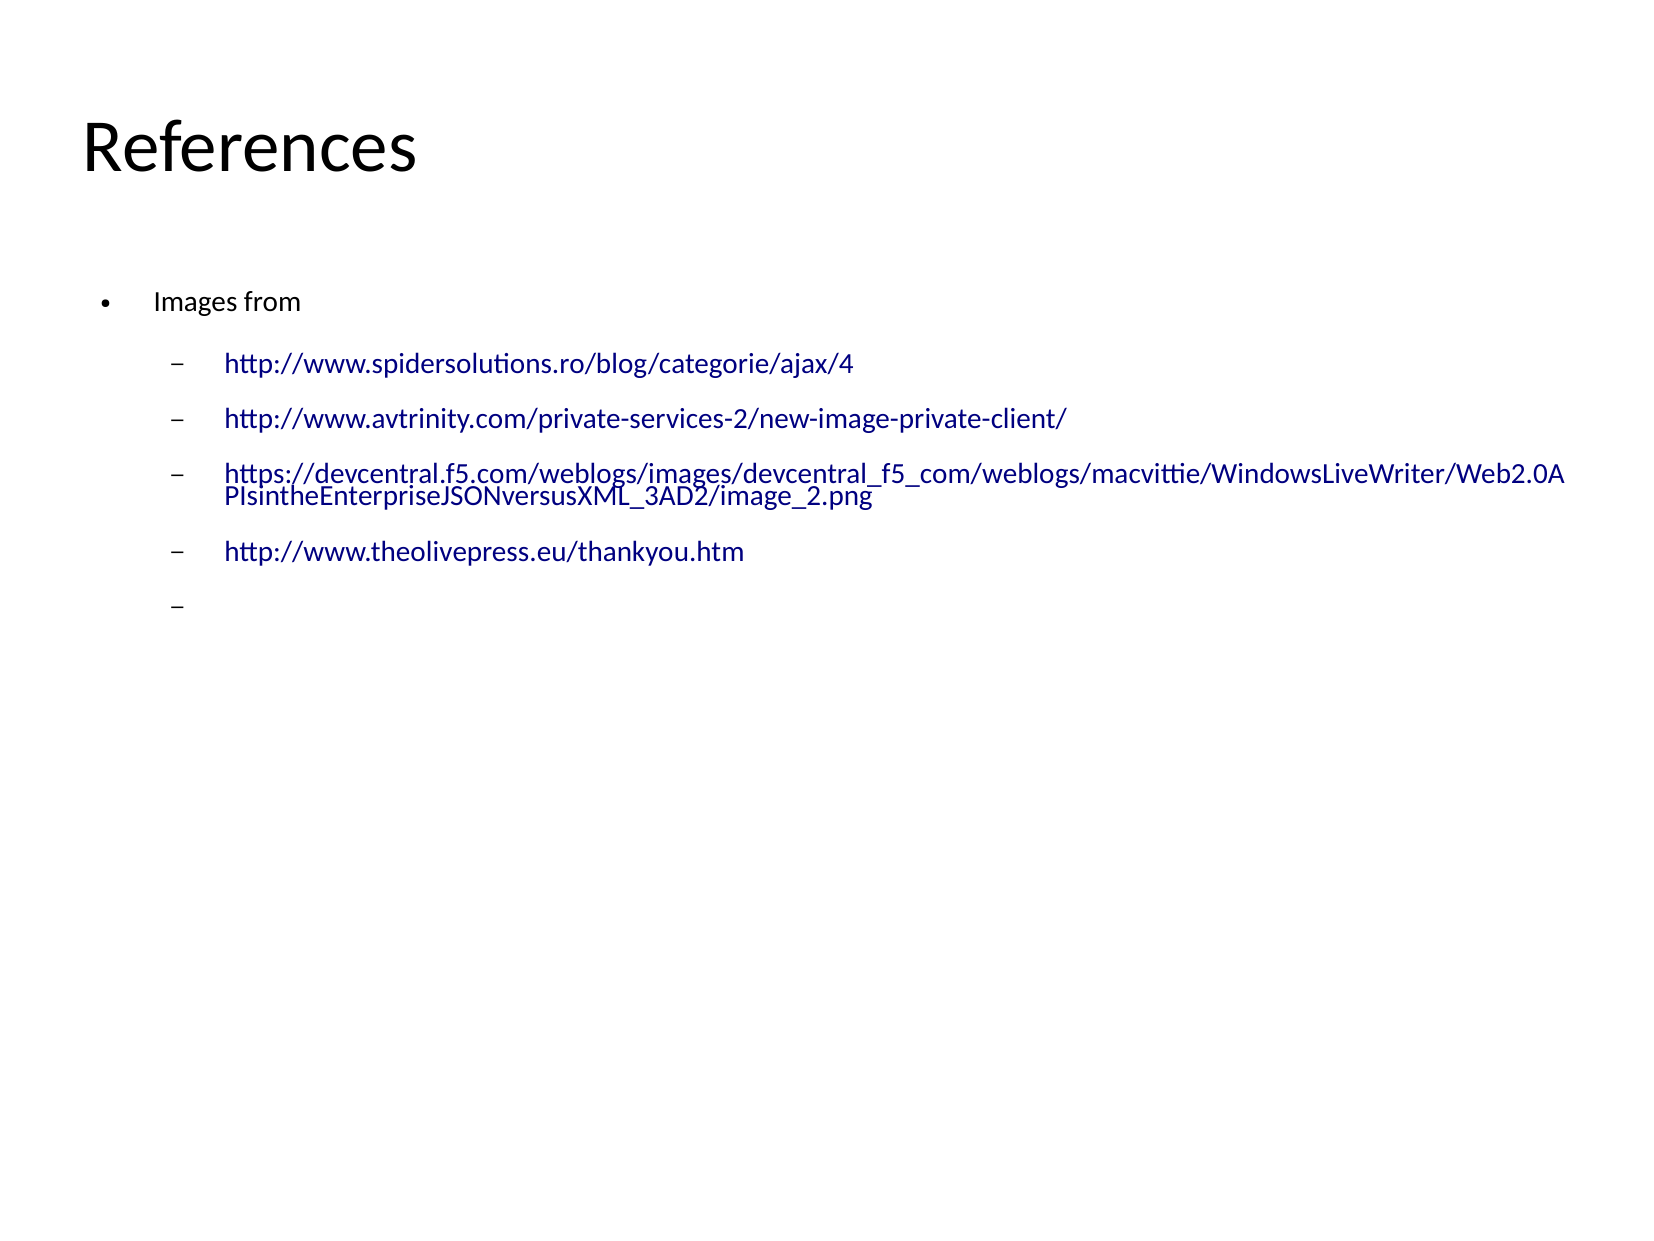

# References
Images from
http://www.spidersolutions.ro/blog/categorie/ajax/4
http://www.avtrinity.com/private-services-2/new-image-private-client/
https://devcentral.f5.com/weblogs/images/devcentral_f5_com/weblogs/macvittie/WindowsLiveWriter/Web2.0APIsintheEnterpriseJSONversusXML_3AD2/image_2.png
http://www.theolivepress.eu/thankyou.htm